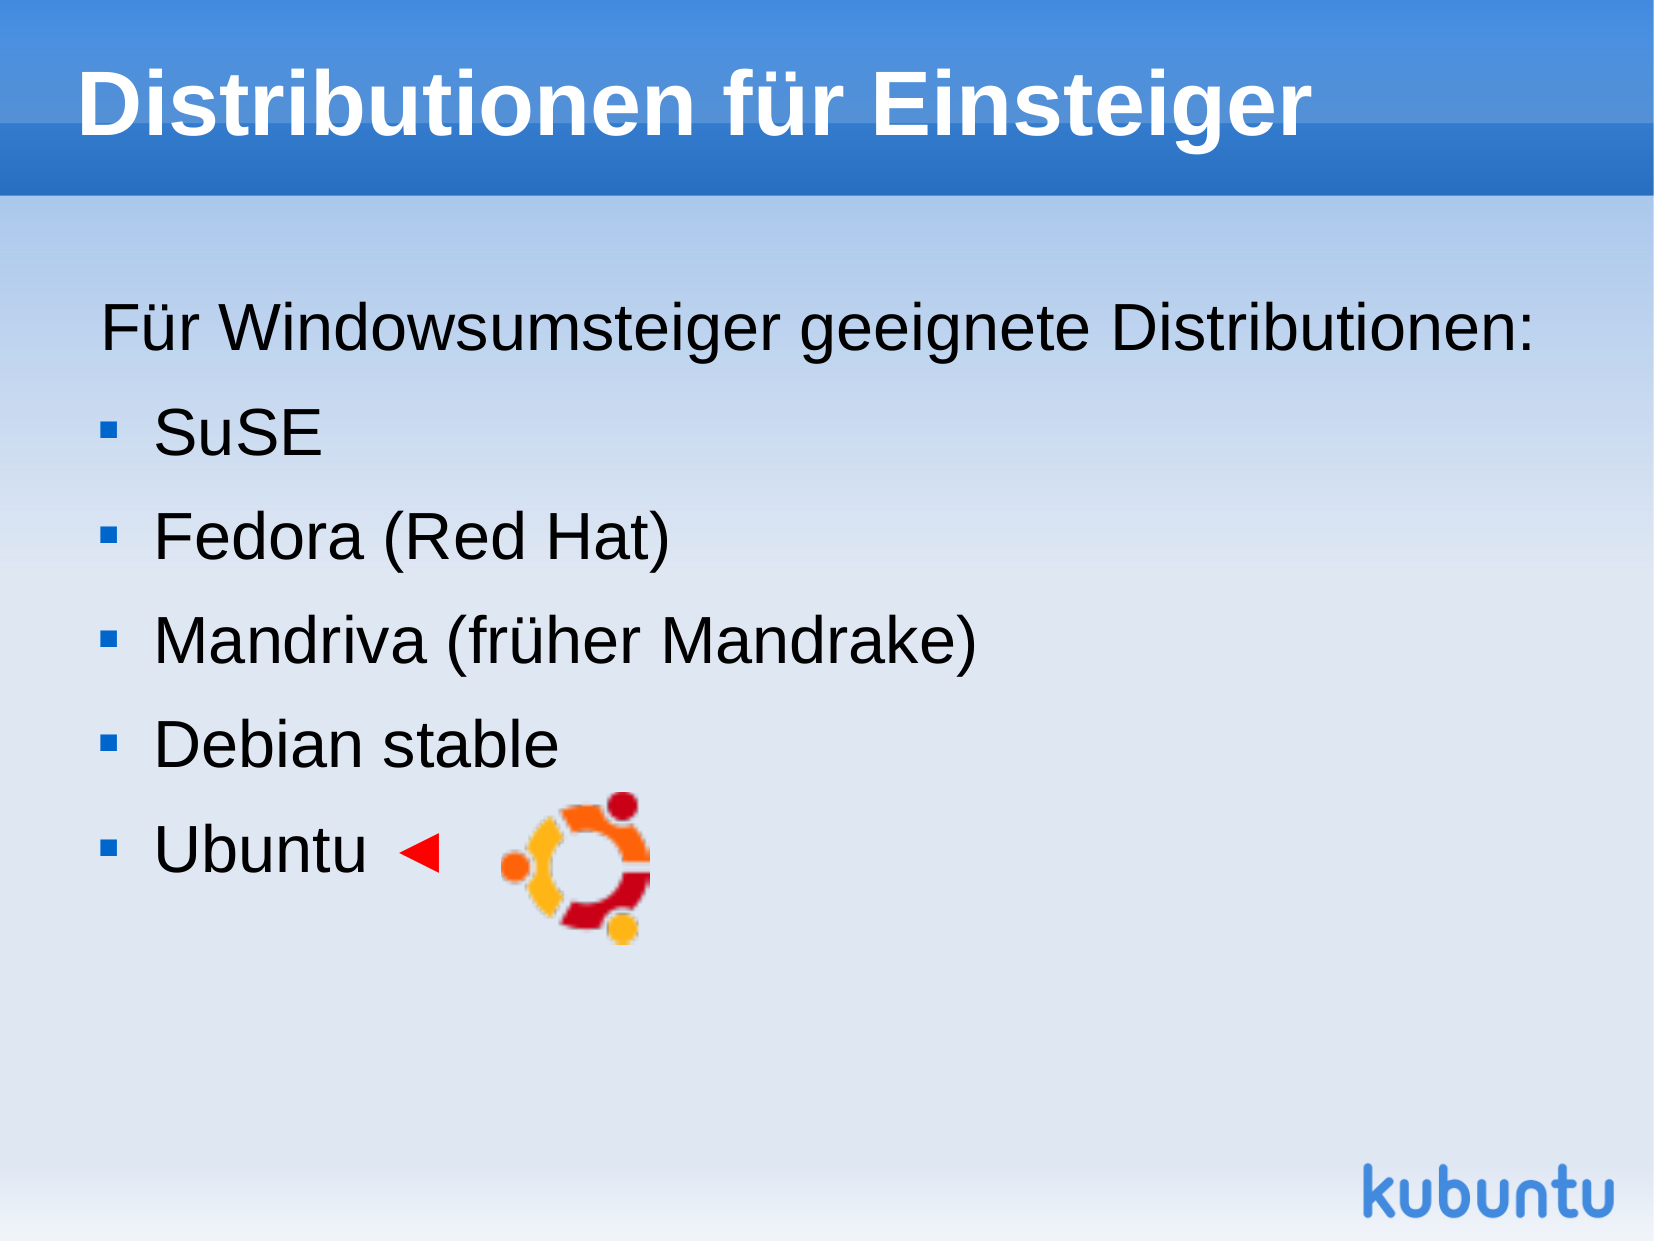

# Distributionen für Einsteiger
Für Windowsumsteiger geeignete Distributionen:
SuSE
Fedora (Red Hat)
Mandriva (früher Mandrake)
Debian stable
Ubuntu ◄